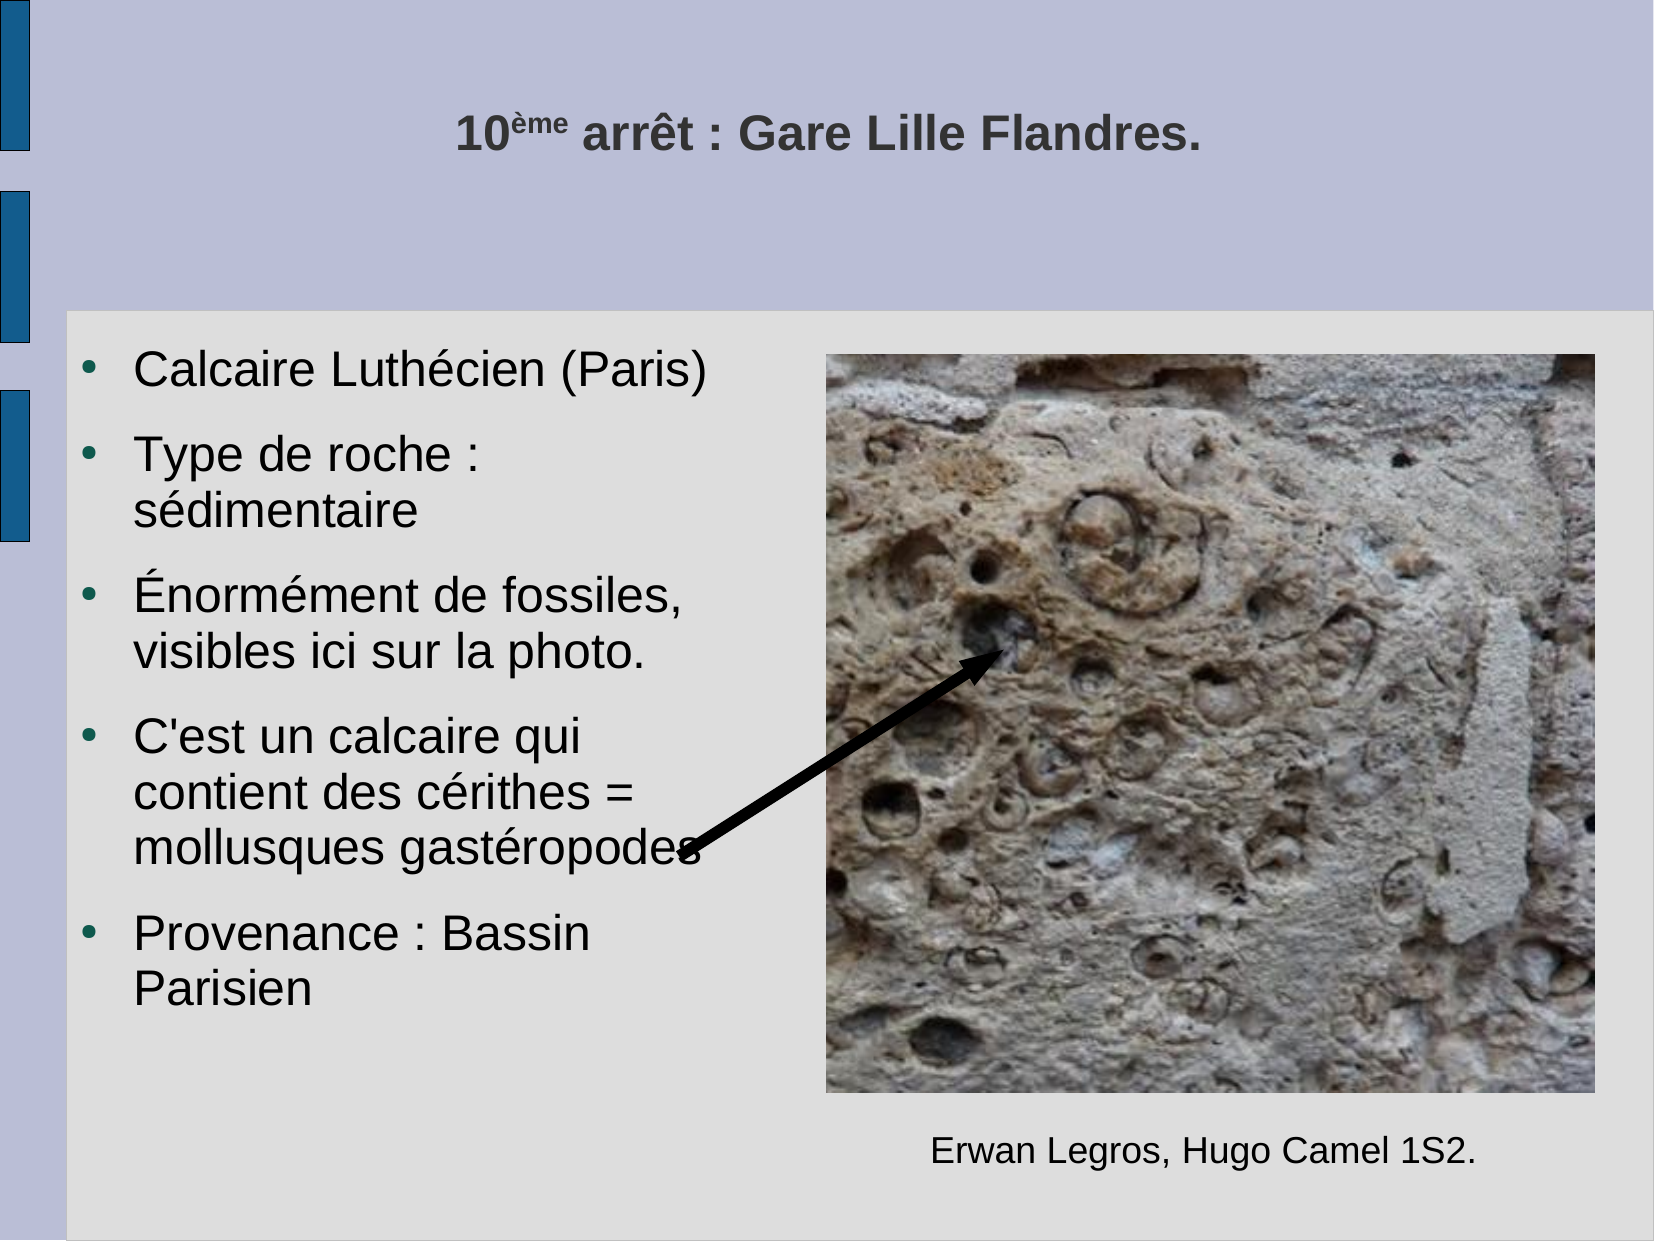

# 10ème arrêt : Gare Lille Flandres.
Calcaire Luthécien (Paris)
Type de roche : sédimentaire
Énormément de fossiles, visibles ici sur la photo.
C'est un calcaire qui contient des cérithes = mollusques gastéropodes
Provenance : Bassin Parisien
Erwan Legros, Hugo Camel 1S2.